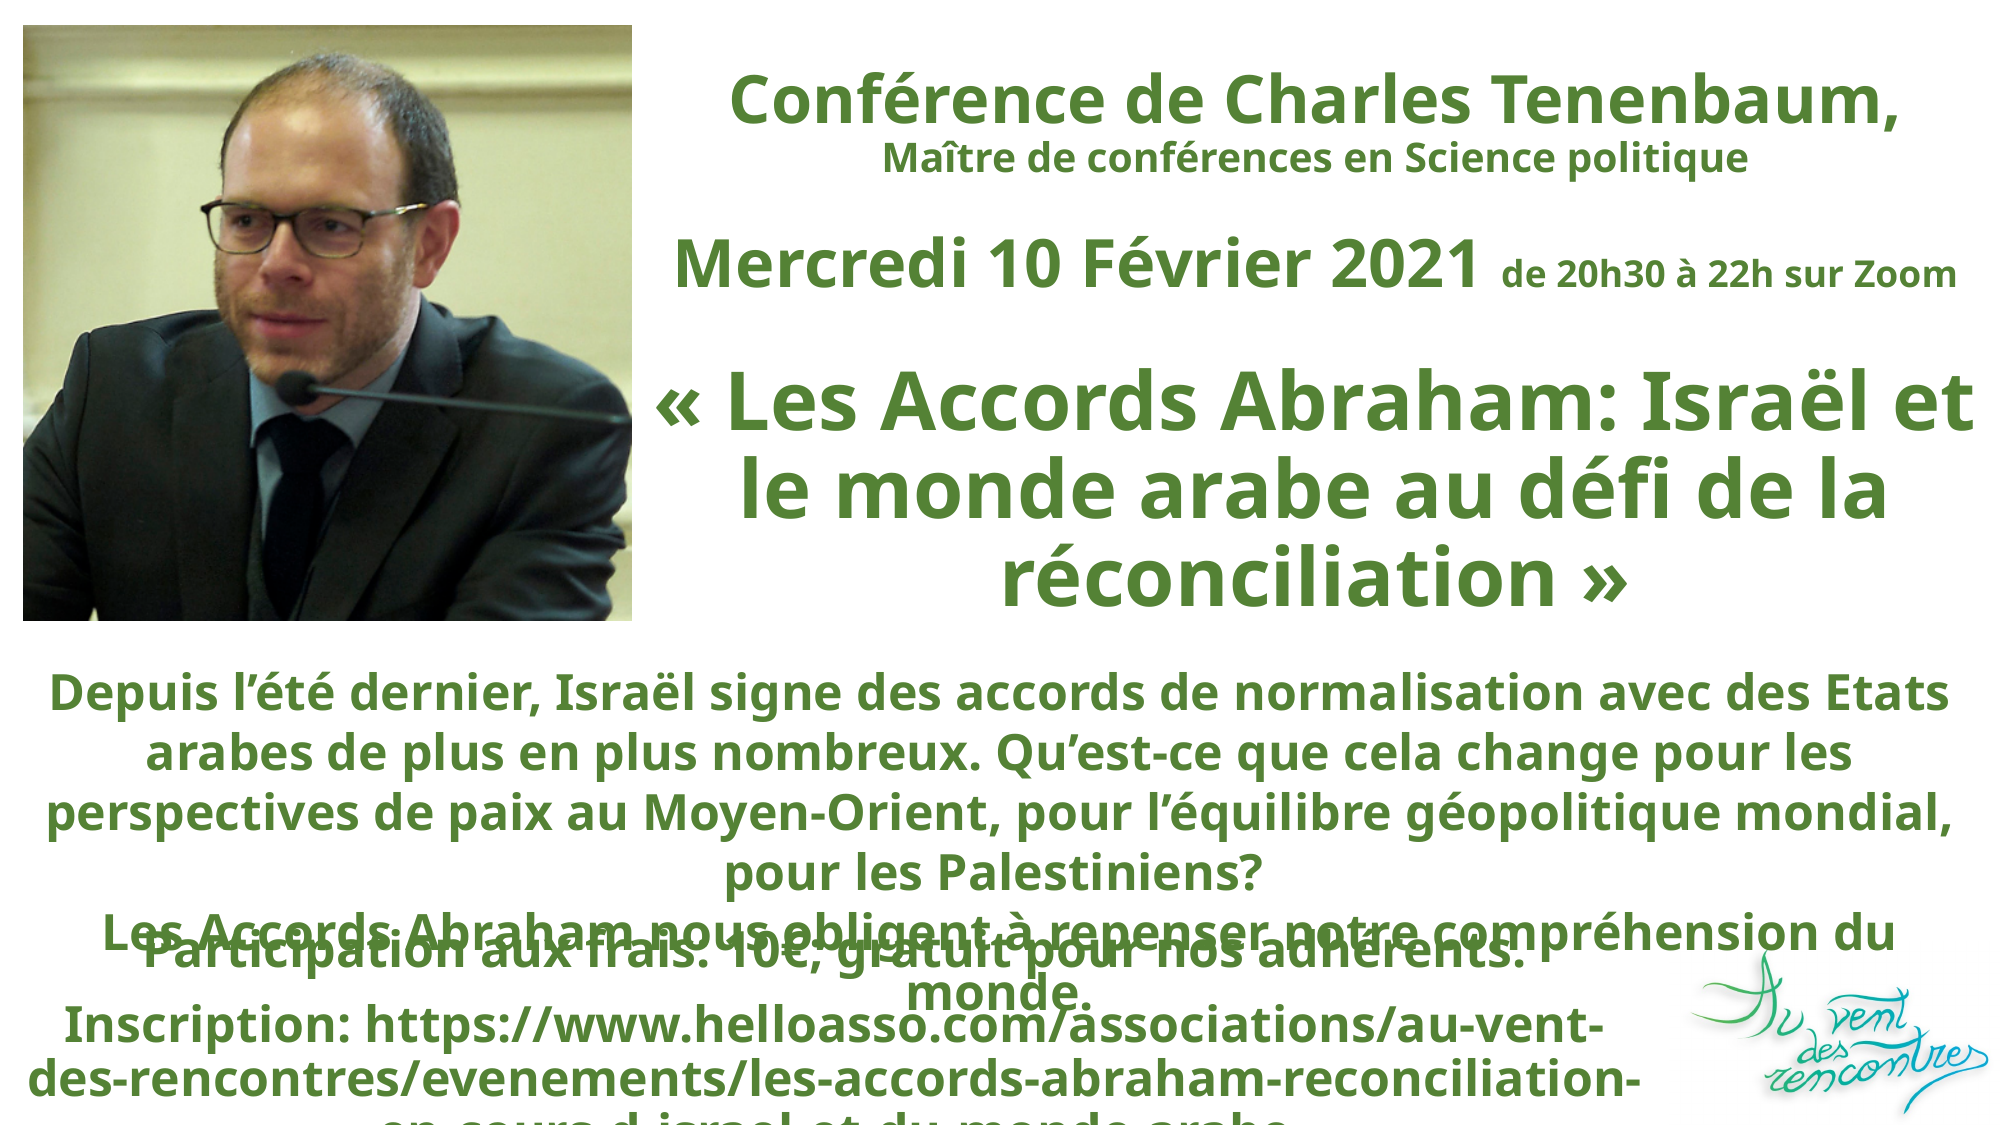

# Conférence de Charles Tenenbaum, Maître de conférences en Science politique Mercredi 10 Février 2021 de 20h30 à 22h sur Zoom « Les Accords Abraham: Israël et le monde arabe au défi de la réconciliation »
Depuis l’été dernier, Israël signe des accords de normalisation avec des Etats arabes de plus en plus nombreux. Qu’est-ce que cela change pour les perspectives de paix au Moyen-Orient, pour l’équilibre géopolitique mondial, pour les Palestiniens?
Les Accords Abraham nous obligent à repenser notre compréhension du monde.
Participation aux frais: 10€; gratuit pour nos adhérents.
Inscription: https://www.helloasso.com/associations/au-vent-des-rencontres/evenements/les-accords-abraham-reconciliation-en-cours-d-israel-et-du-monde-arabe